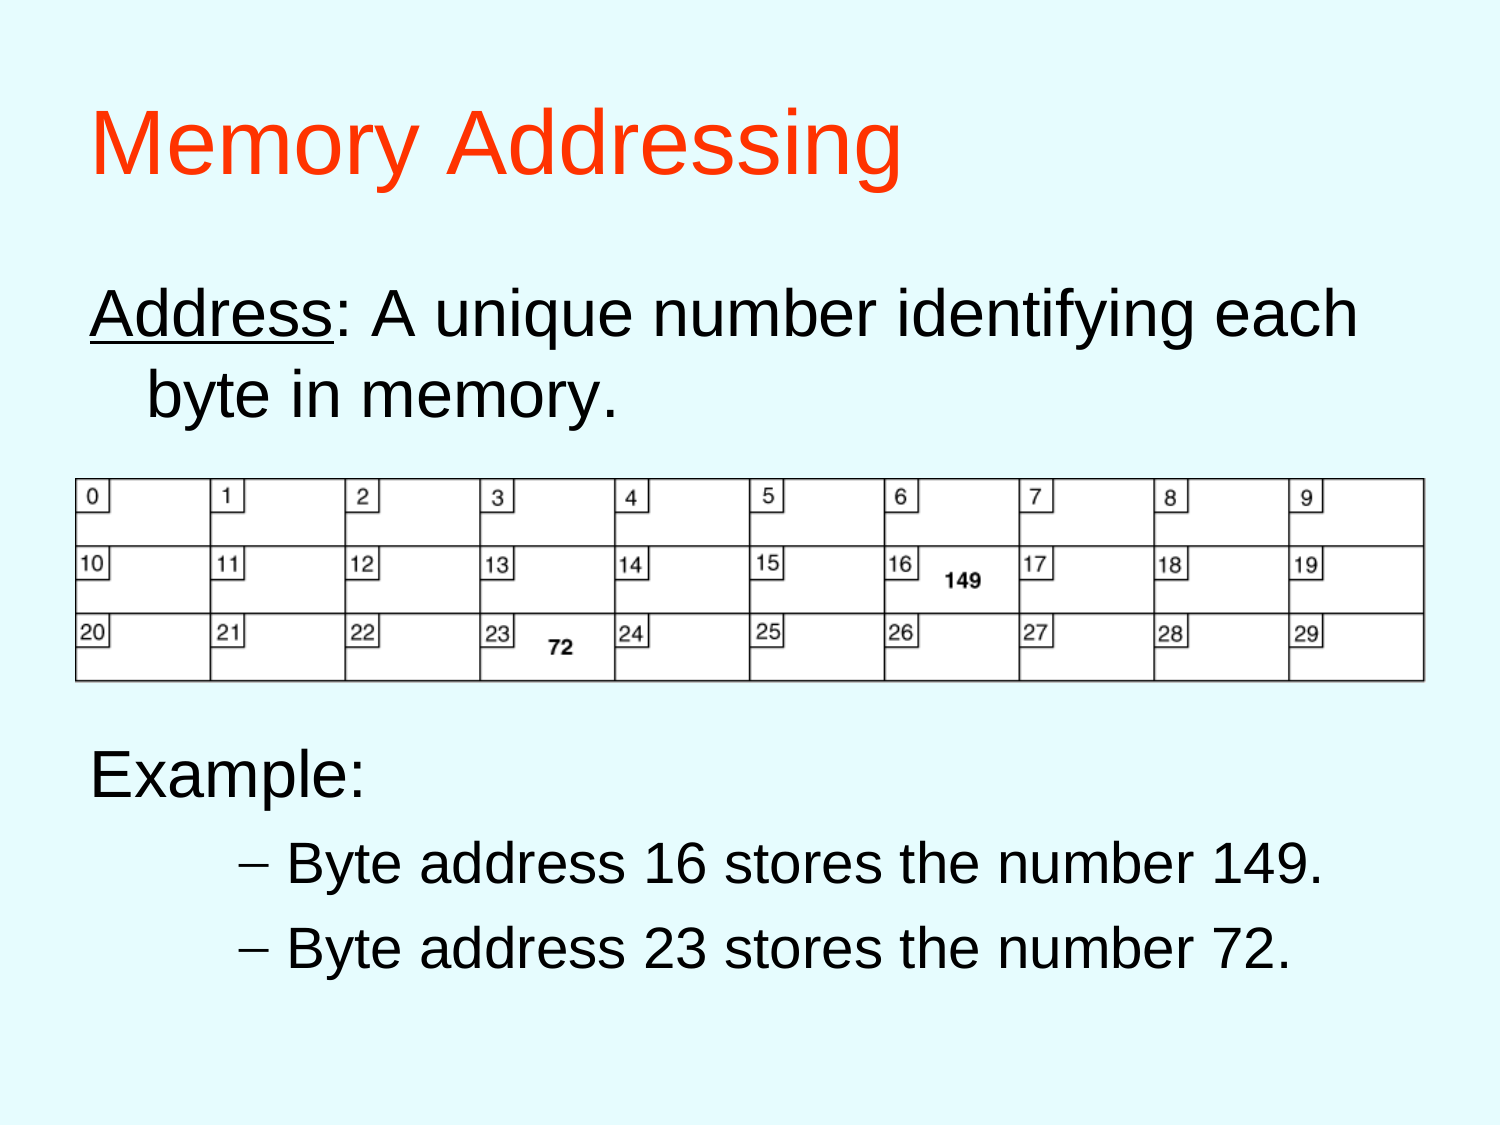

# Memory Addressing
Address: A unique number identifying each byte in memory.
Example:
Byte address 16 stores the number 149.
Byte address 23 stores the number 72.